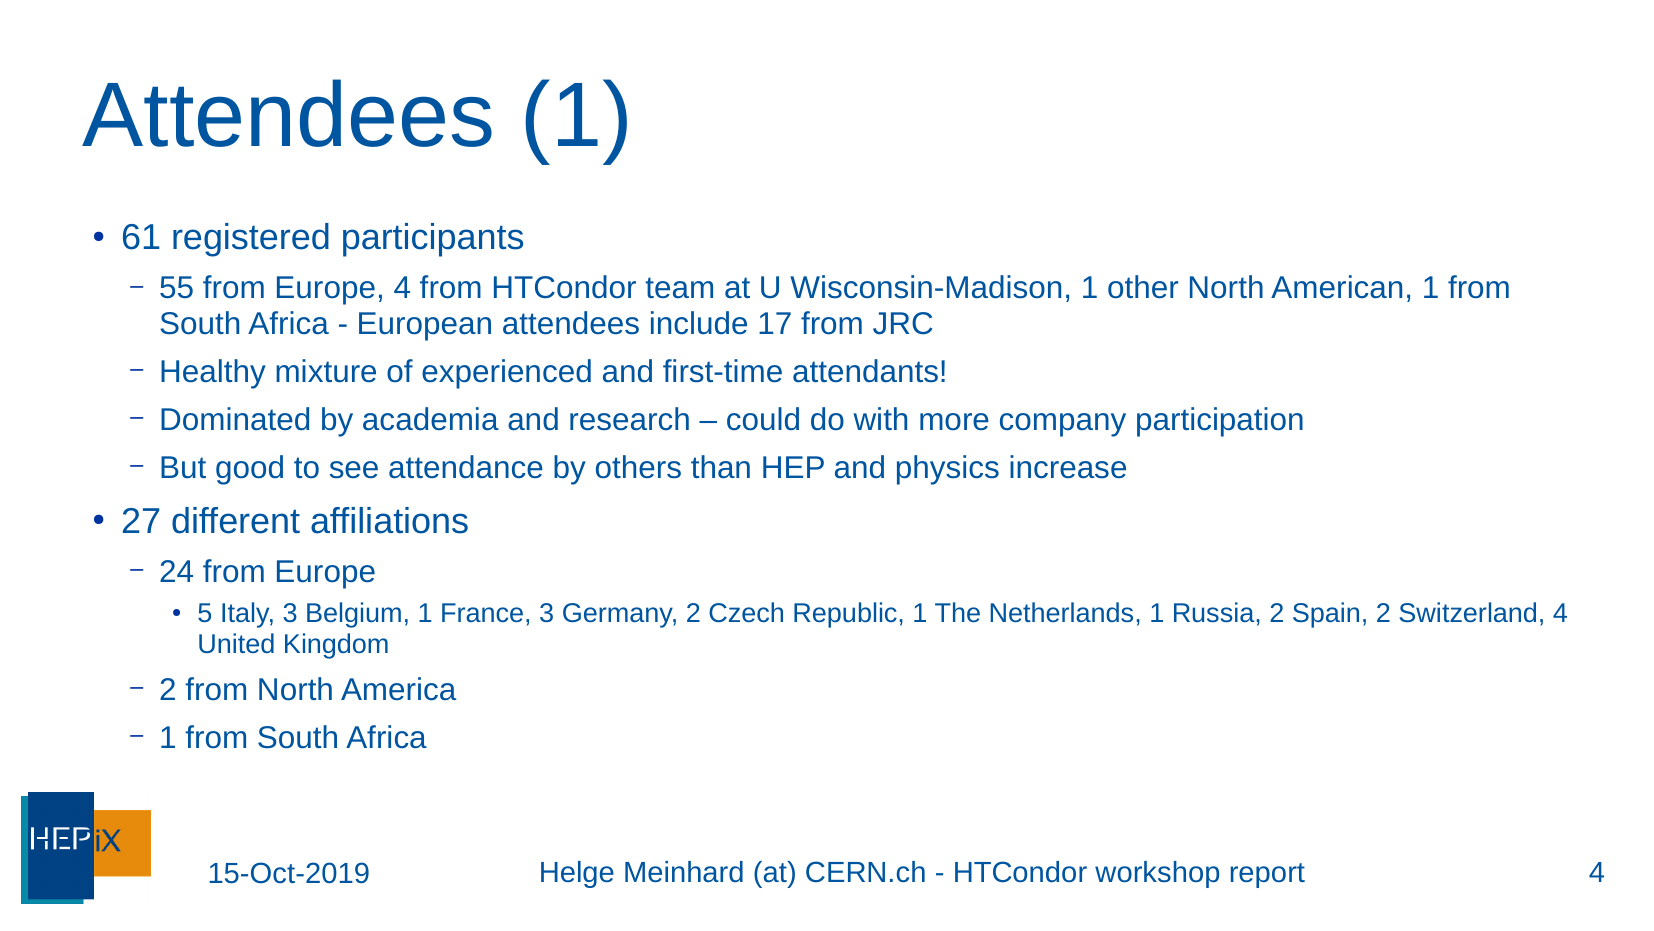

# Attendees (1)
61 registered participants
55 from Europe, 4 from HTCondor team at U Wisconsin-Madison, 1 other North American, 1 from South Africa - European attendees include 17 from JRC
Healthy mixture of experienced and first-time attendants!
Dominated by academia and research – could do with more company participation
But good to see attendance by others than HEP and physics increase
27 different affiliations
24 from Europe
5 Italy, 3 Belgium, 1 France, 3 Germany, 2 Czech Republic, 1 The Netherlands, 1 Russia, 2 Spain, 2 Switzerland, 4 United Kingdom
2 from North America
1 from South Africa
Helge Meinhard (at) CERN.ch - HTCondor workshop report
4
15-Oct-2019